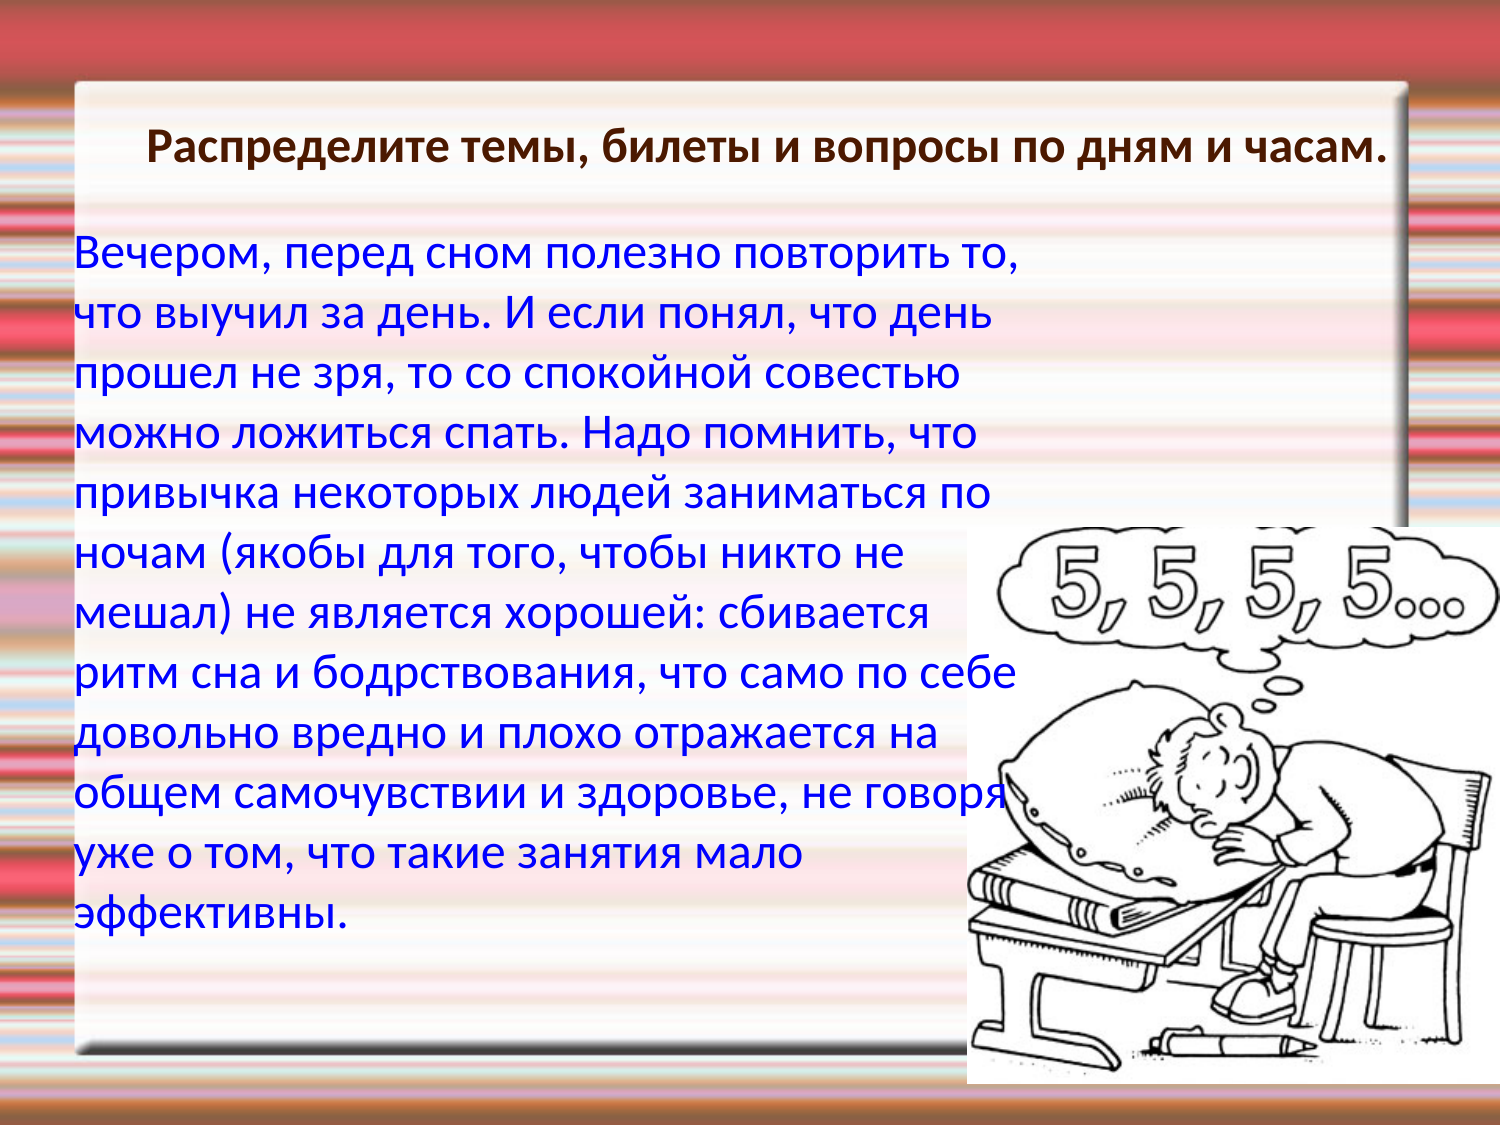

# Распределите темы, билеты и вопросы по дням и часам.
Вечером, перед сном полезно повторить то, что выучил за день. И если понял, что день прошел не зря, то со спокойной совестью можно ложиться спать. Надо помнить, что привычка некоторых людей заниматься по ночам (якобы для того, чтобы никто не мешал) не является хорошей: сбивается ритм сна и бодрствования, что само по себе довольно вредно и плохо отражается на общем самочувствии и здоровье, не говоря уже о том, что такие занятия мало эффективны.